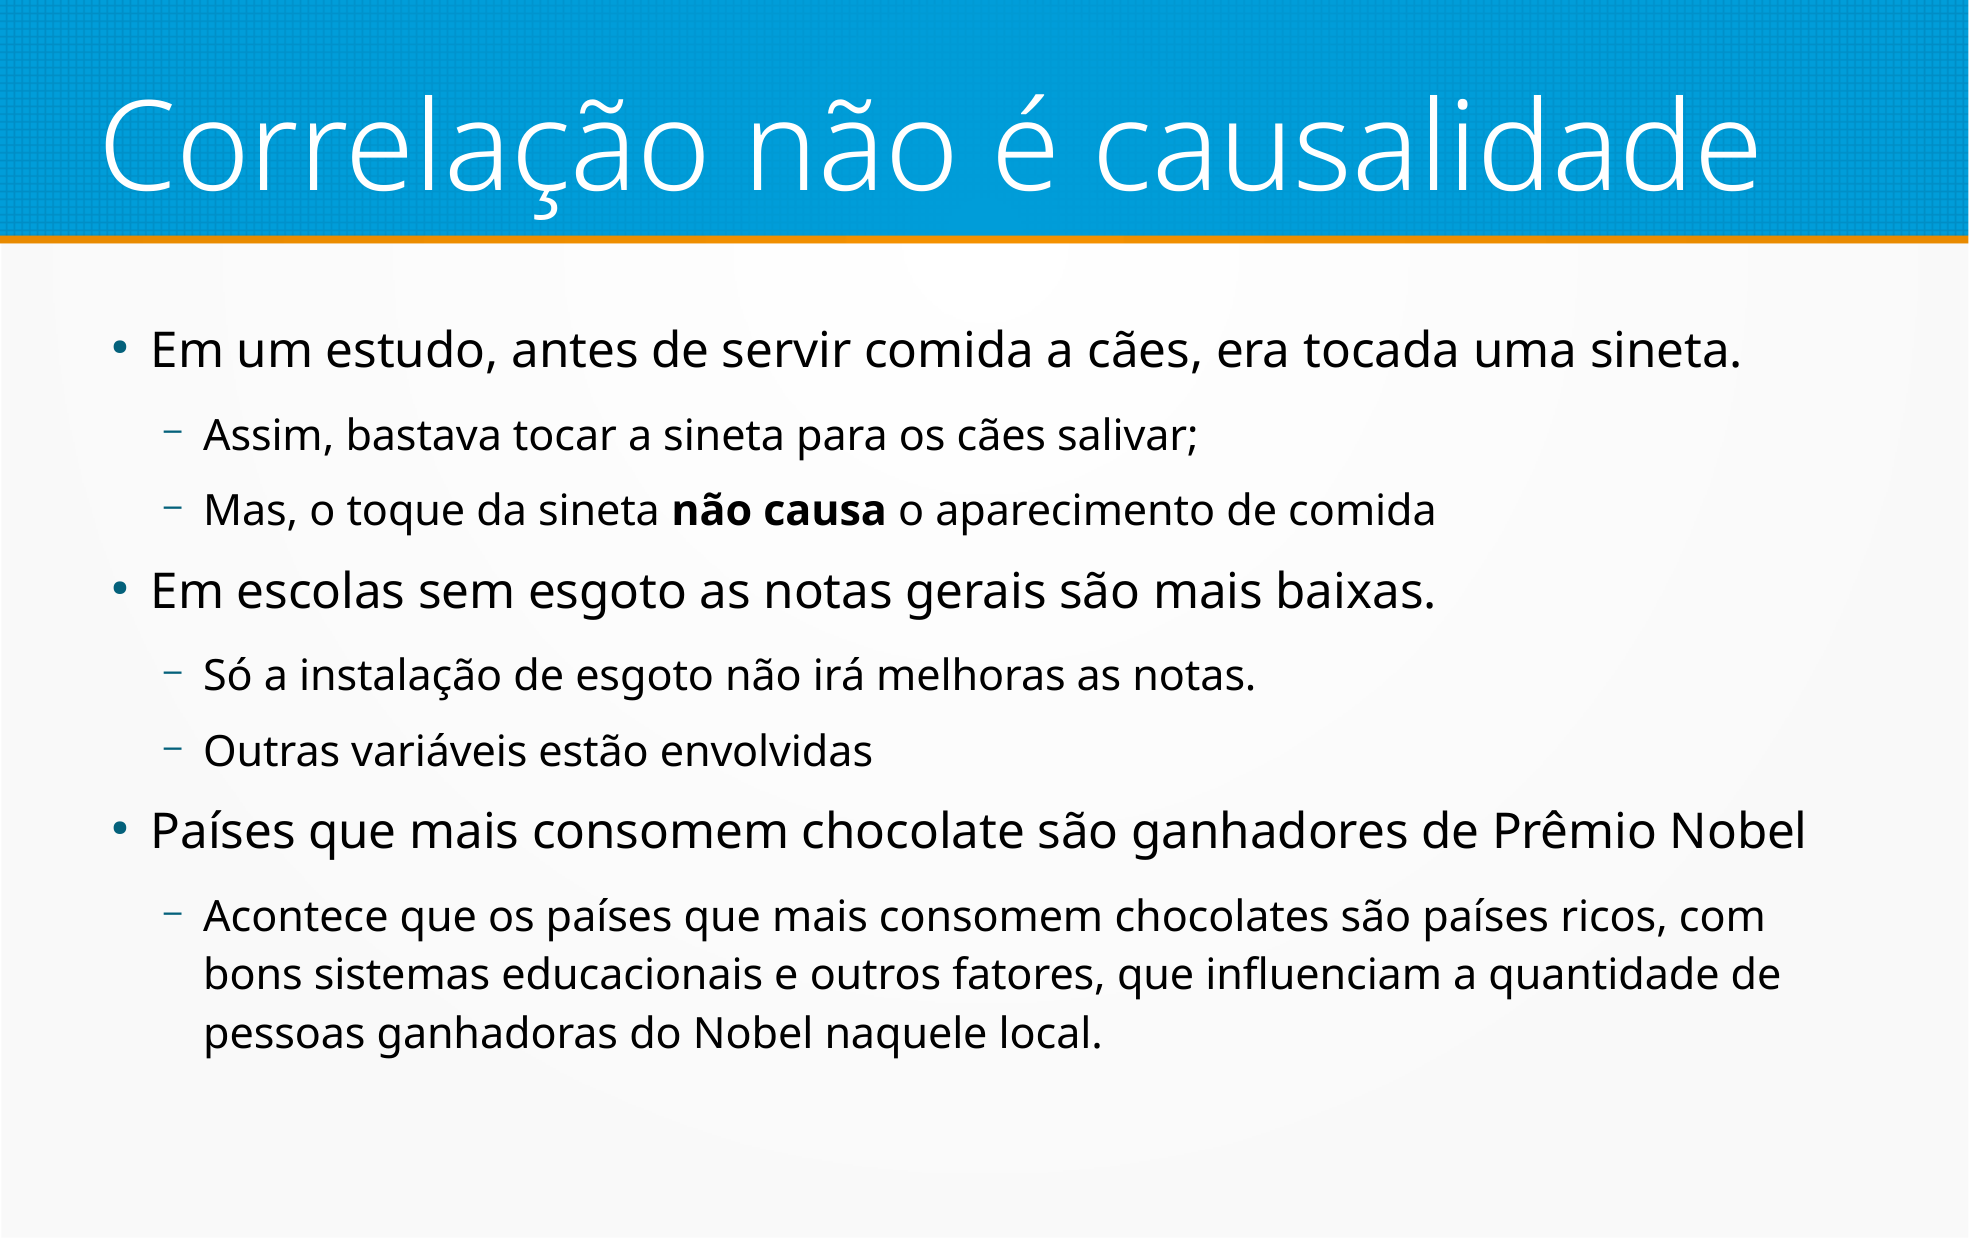

# Correlação não é causalidade
Em um estudo, antes de servir comida a cães, era tocada uma sineta.
Assim, bastava tocar a sineta para os cães salivar;
Mas, o toque da sineta não causa o aparecimento de comida
Em escolas sem esgoto as notas gerais são mais baixas.
Só a instalação de esgoto não irá melhoras as notas.
Outras variáveis estão envolvidas
Países que mais consomem chocolate são ganhadores de Prêmio Nobel
Acontece que os países que mais consomem chocolates são países ricos, com bons sistemas educacionais e outros fatores, que influenciam a quantidade de pessoas ganhadoras do Nobel naquele local.